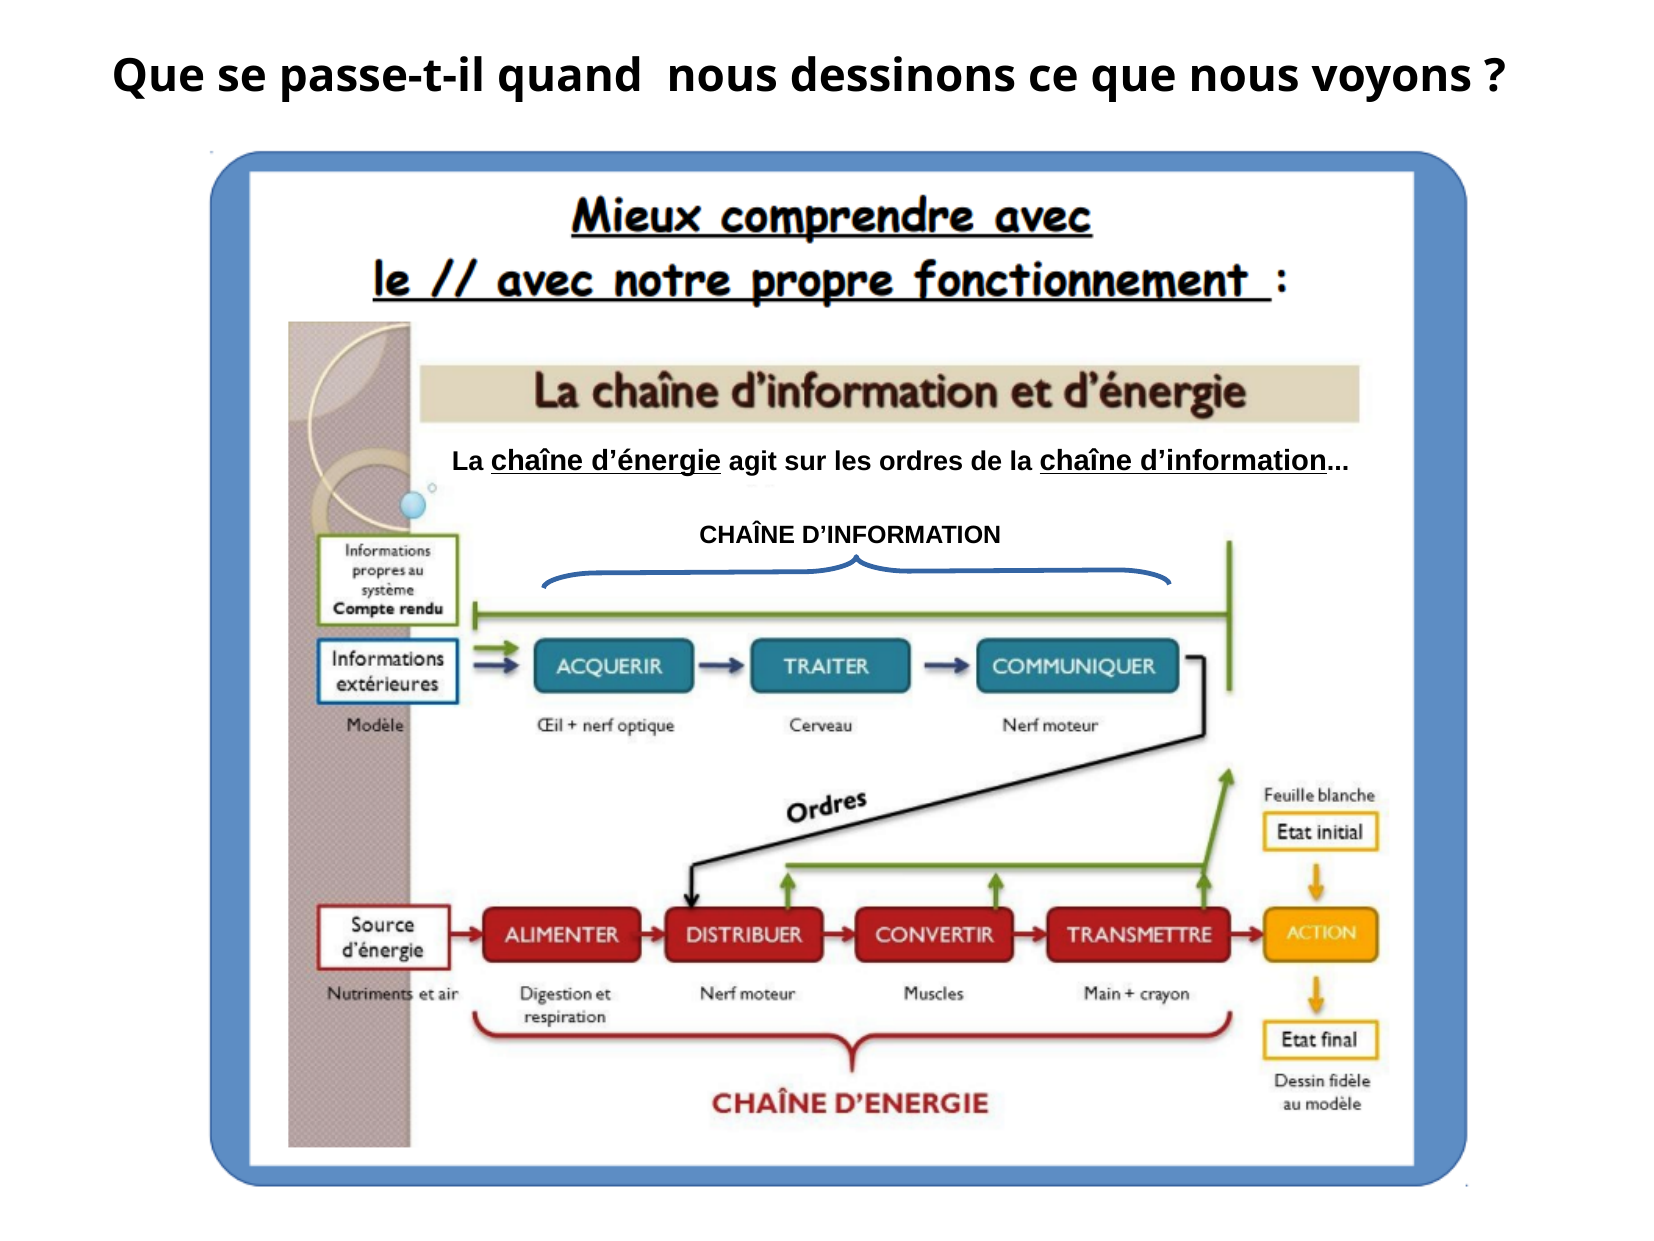

Que se passe-t-il quand nous dessinons ce que nous voyons ?
La chaîne d’énergie agit sur les ordres de la chaîne d’information...
CHAÎNE D’INFORMATION